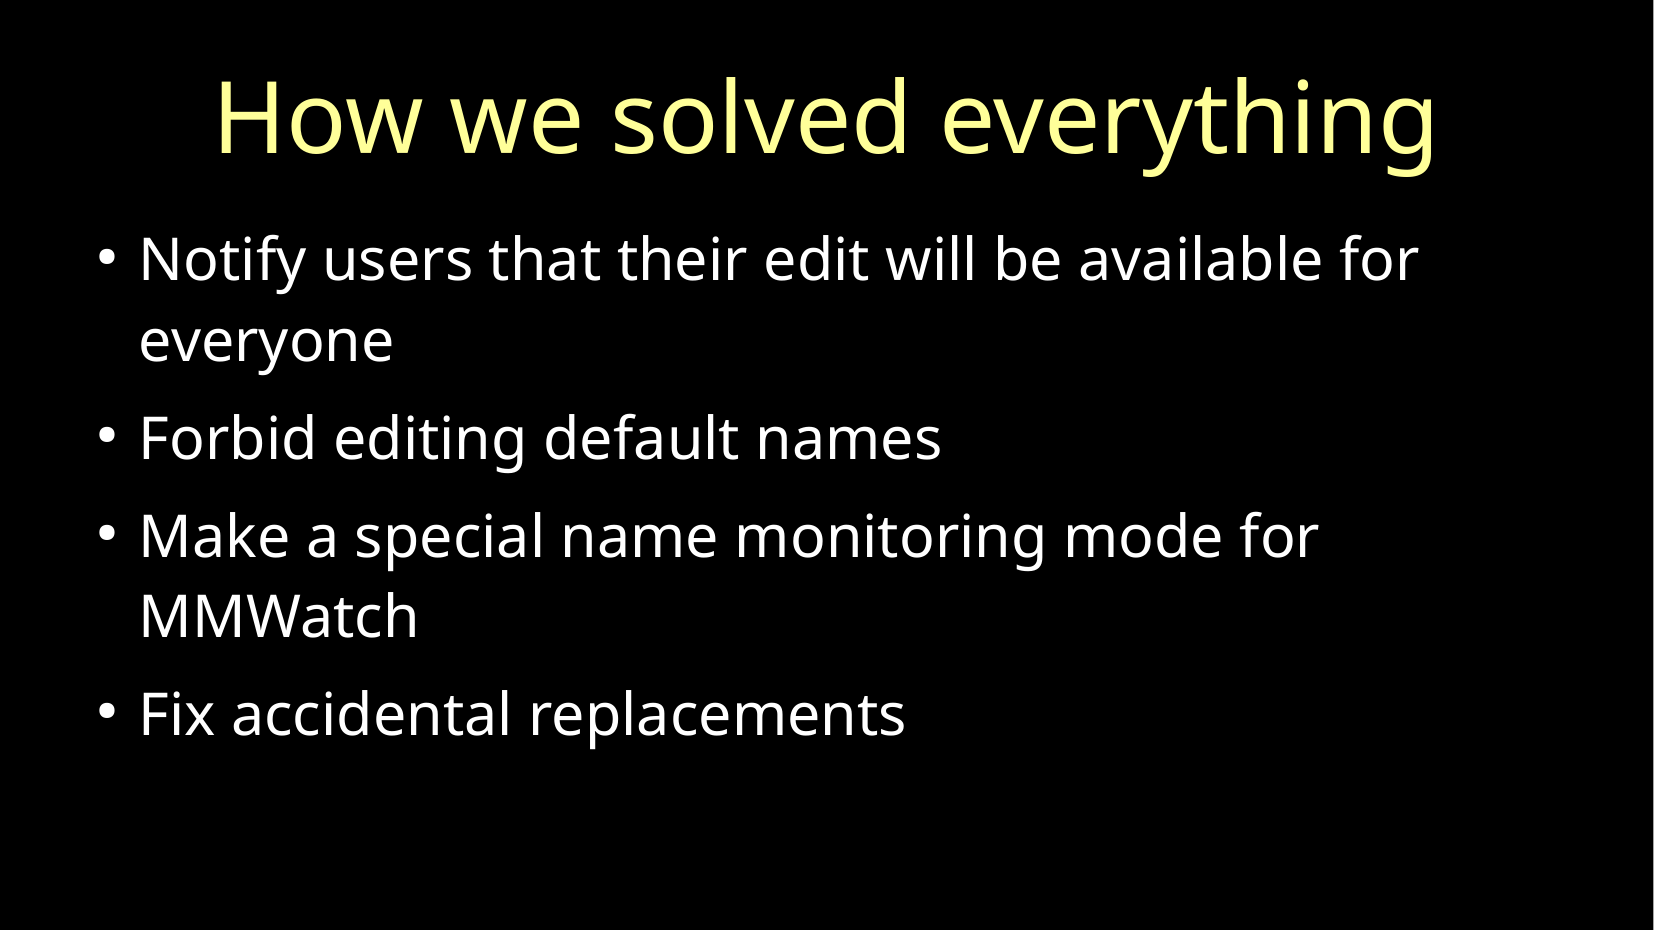

# How we solved everything
Notify users that their edit will be available for everyone
Forbid editing default names
Make a special name monitoring mode for MMWatch
Fix accidental replacements